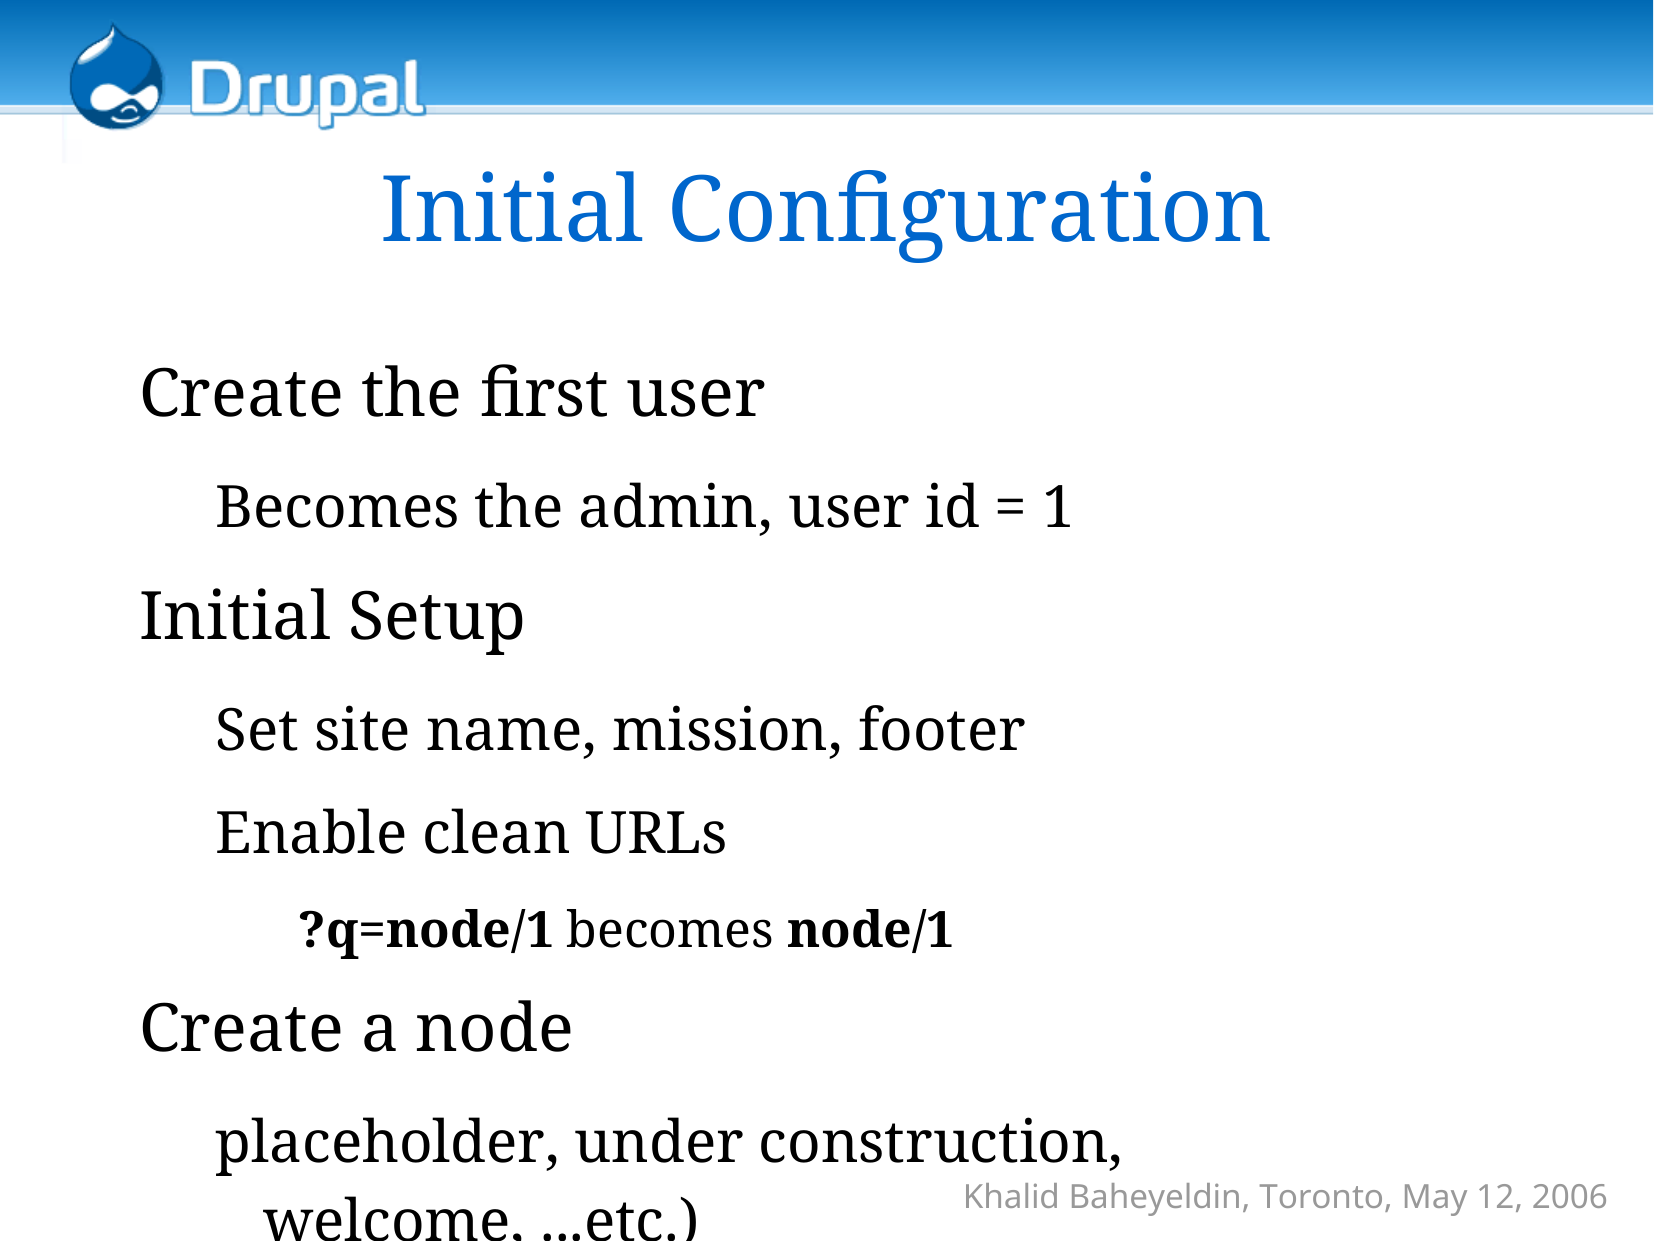

# Initial Configuration
Create the first user
Becomes the admin, user id = 1
Initial Setup
Set site name, mission, footer
Enable clean URLs
?q=node/1 becomes node/1
Create a node
placeholder, under construction, welcome, ...etc.)